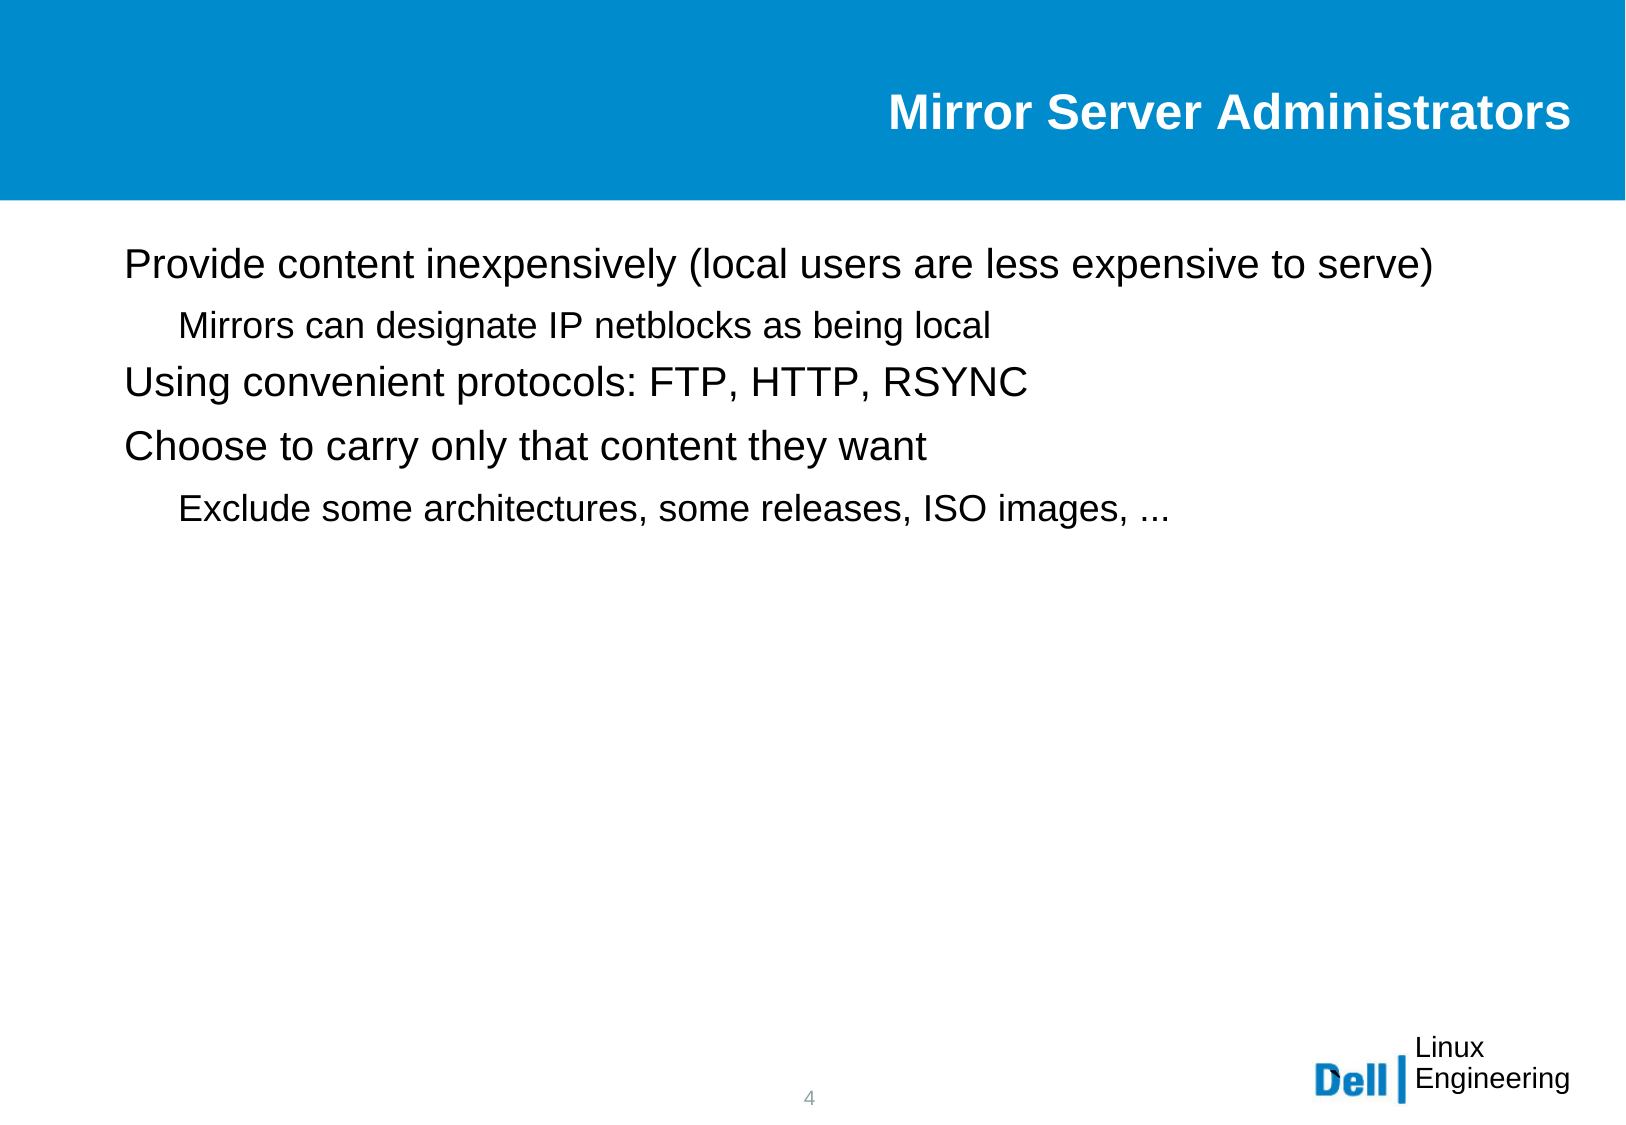

# Mirror Server Administrators
Provide content inexpensively (local users are less expensive to serve)
Mirrors can designate IP netblocks as being local
Using convenient protocols: FTP, HTTP, RSYNC
Choose to carry only that content they want
Exclude some architectures, some releases, ISO images, ...